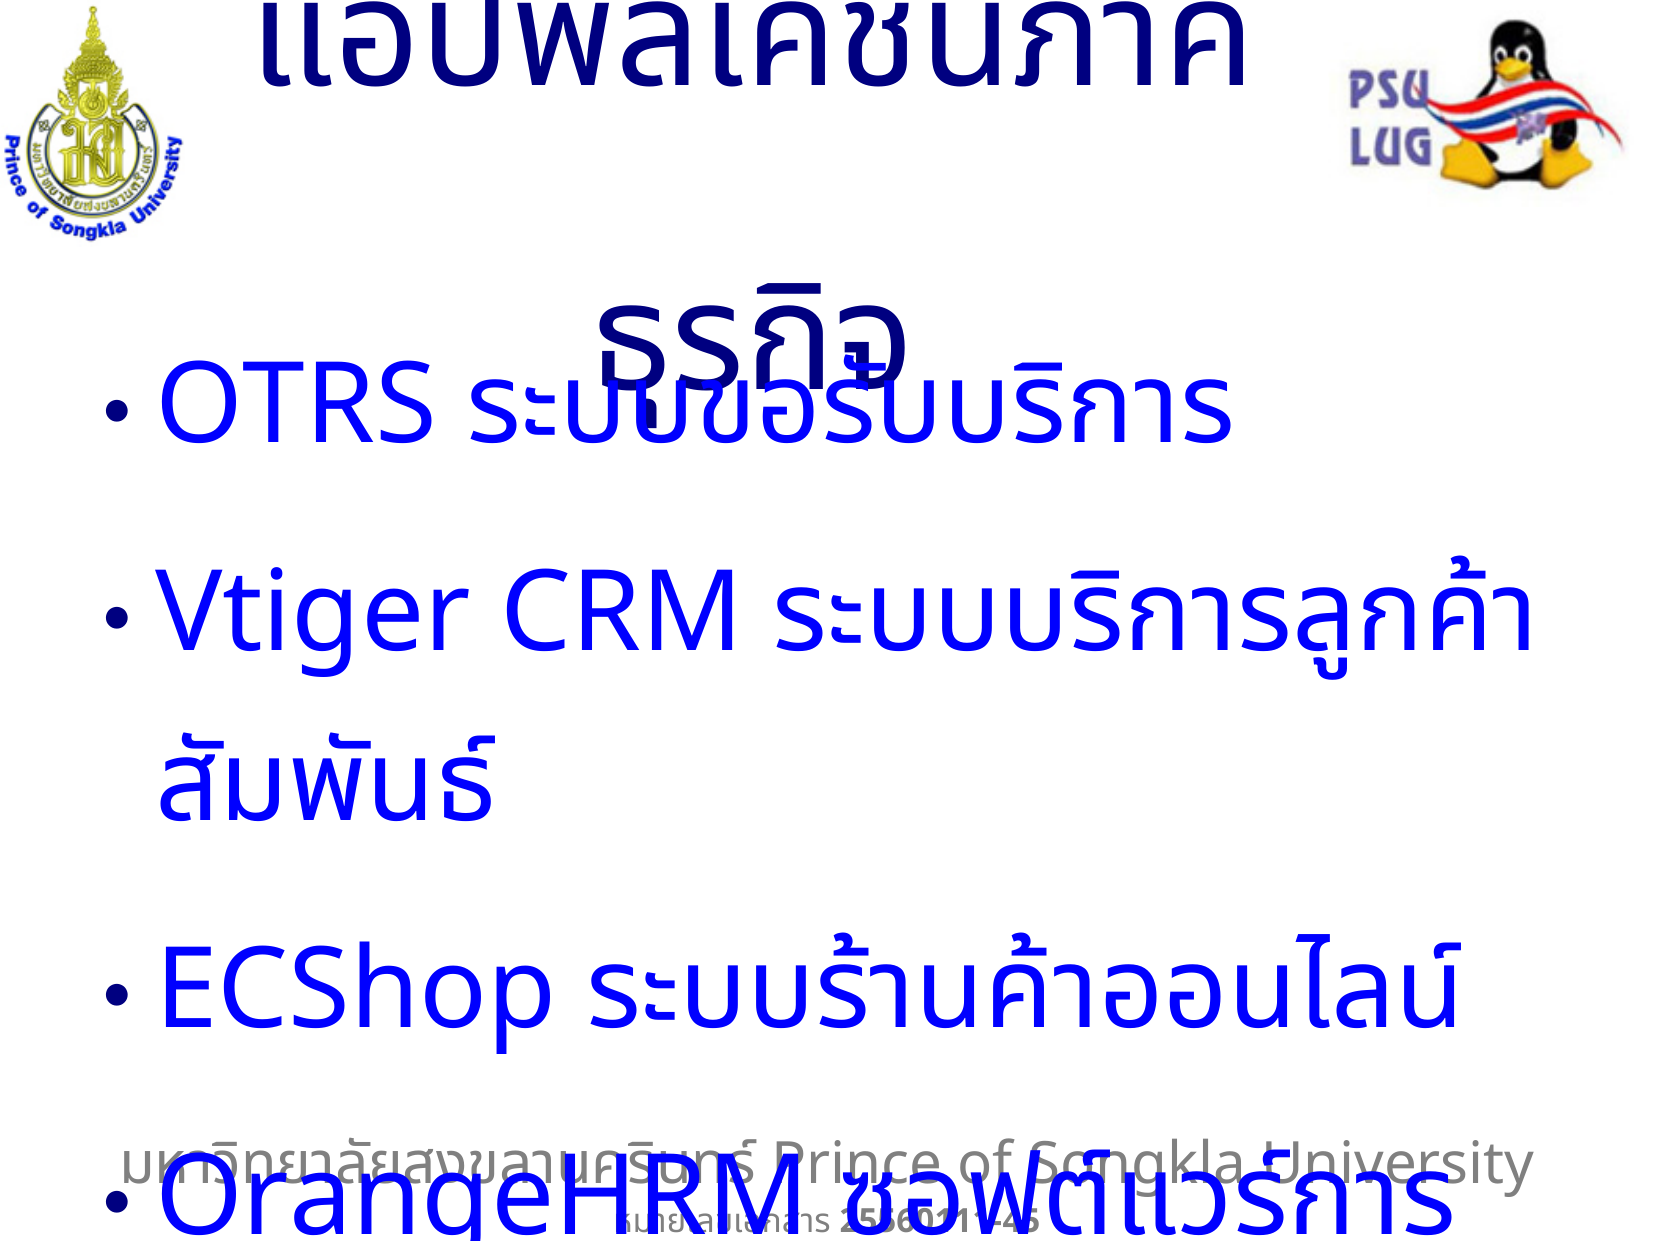

# แอปพลิเคชันภาคธุรกิจ
OTRS ระบบขอรับบริการ
Vtiger CRM ระบบบริการลูกค้าสัมพันธ์
ECShop ระบบร้านค้าออนไลน์
OrangeHRM ซอฟต์แวร์การบริหารบุคลากร